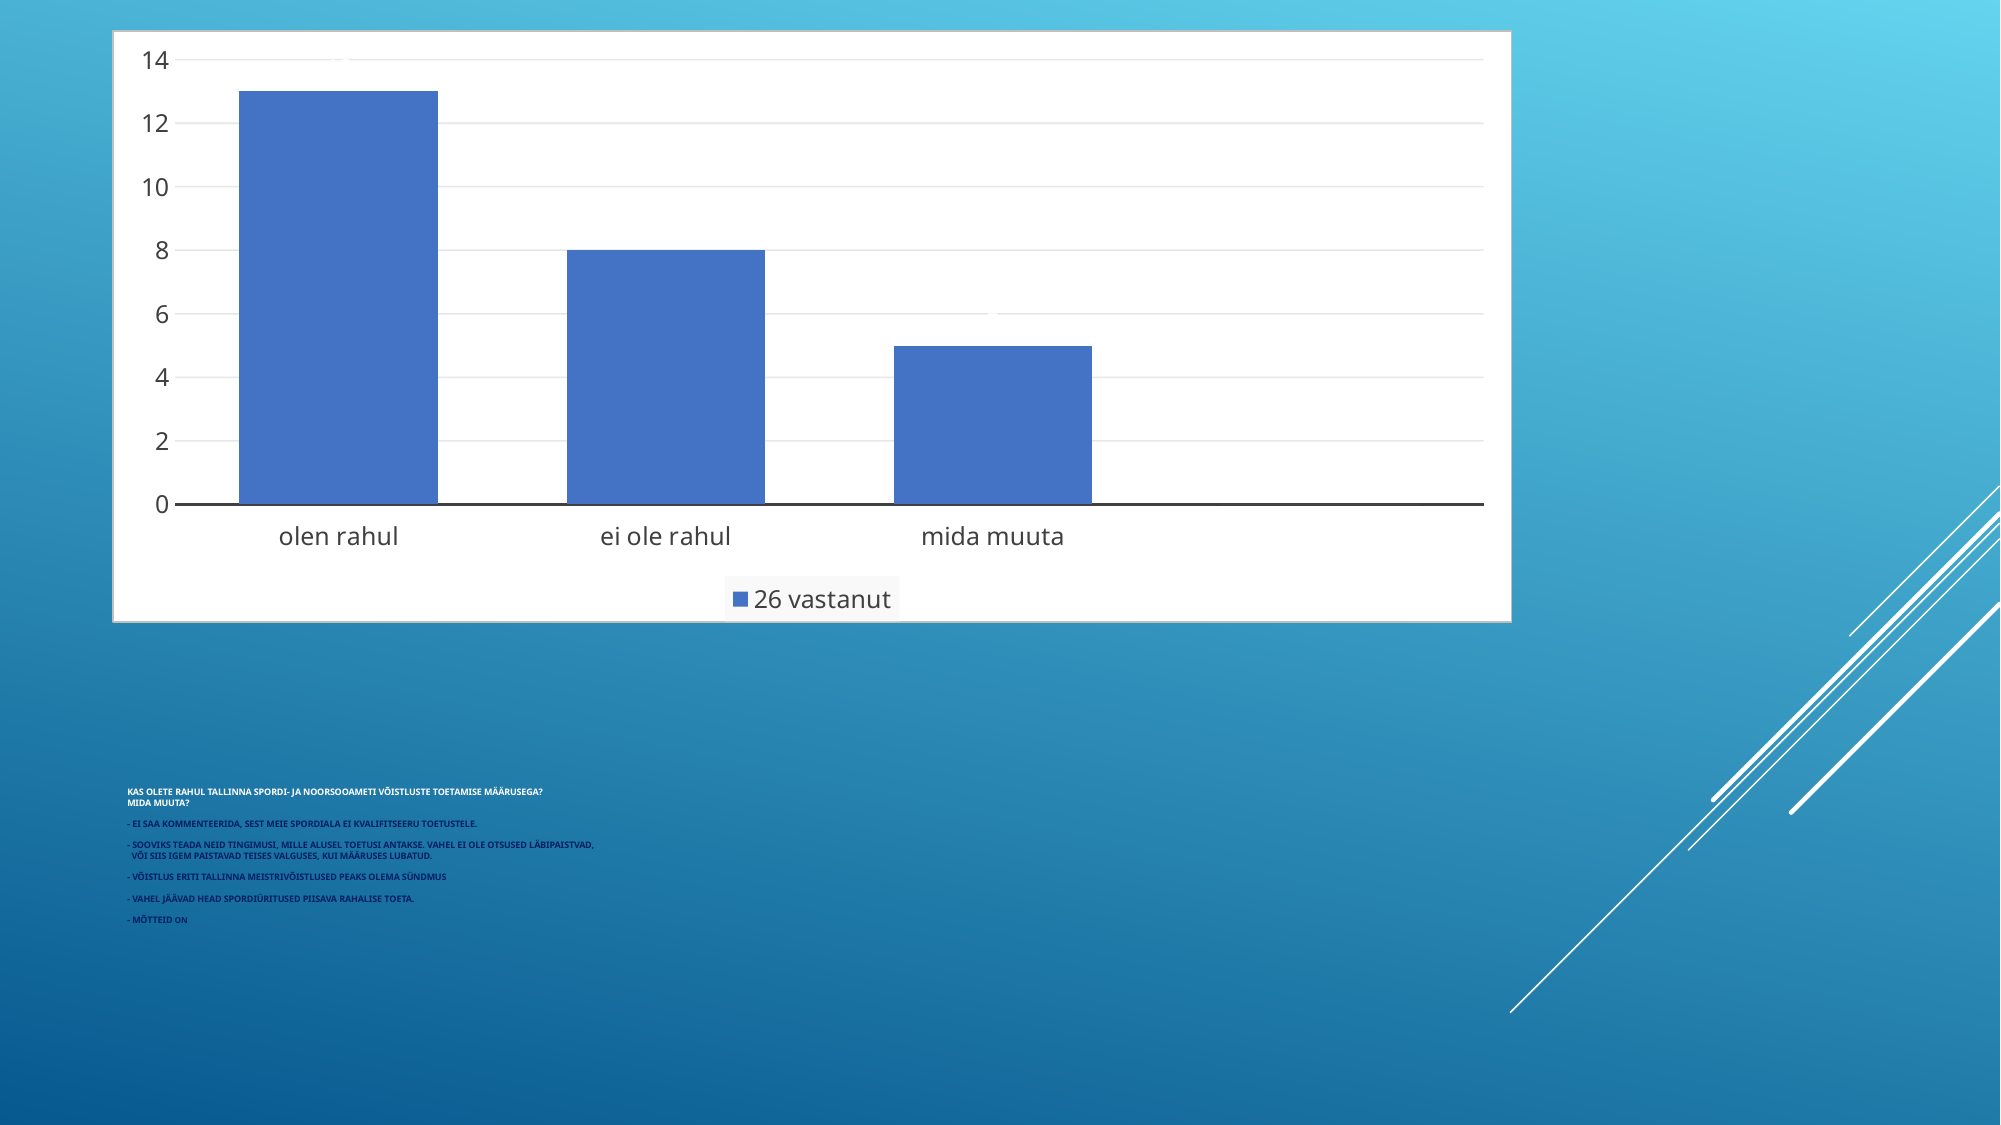

### Chart
| Category | 26 vastanut |
|---|---|
| olen rahul | 13.0 |
| ei ole rahul | 8.0 |
| mida muuta | 5.0 |
| None | 0.0 |# Kas olete rahul Tallinna Spordi- ja Noorsooameti võistluste toetamise määrusega?
MIDA MUUTA?
- Ei saa kommenteerida, sest meie spordiala ei kvalifitseeru toetustele.
- sooviks teada neid tingimusi, mille alusel toetusi antakse. Vahel ei ole otsused läbipaistvad,
 või siis igem paistavad teises valguses, kui määruses lubatud.
- võistlus eriti Tallinna meistrivõistlused peaks olema SÜNDMUS
- Vahel jäävad head spordiüritused piisava rahalise toeta.
- Mõtteid on